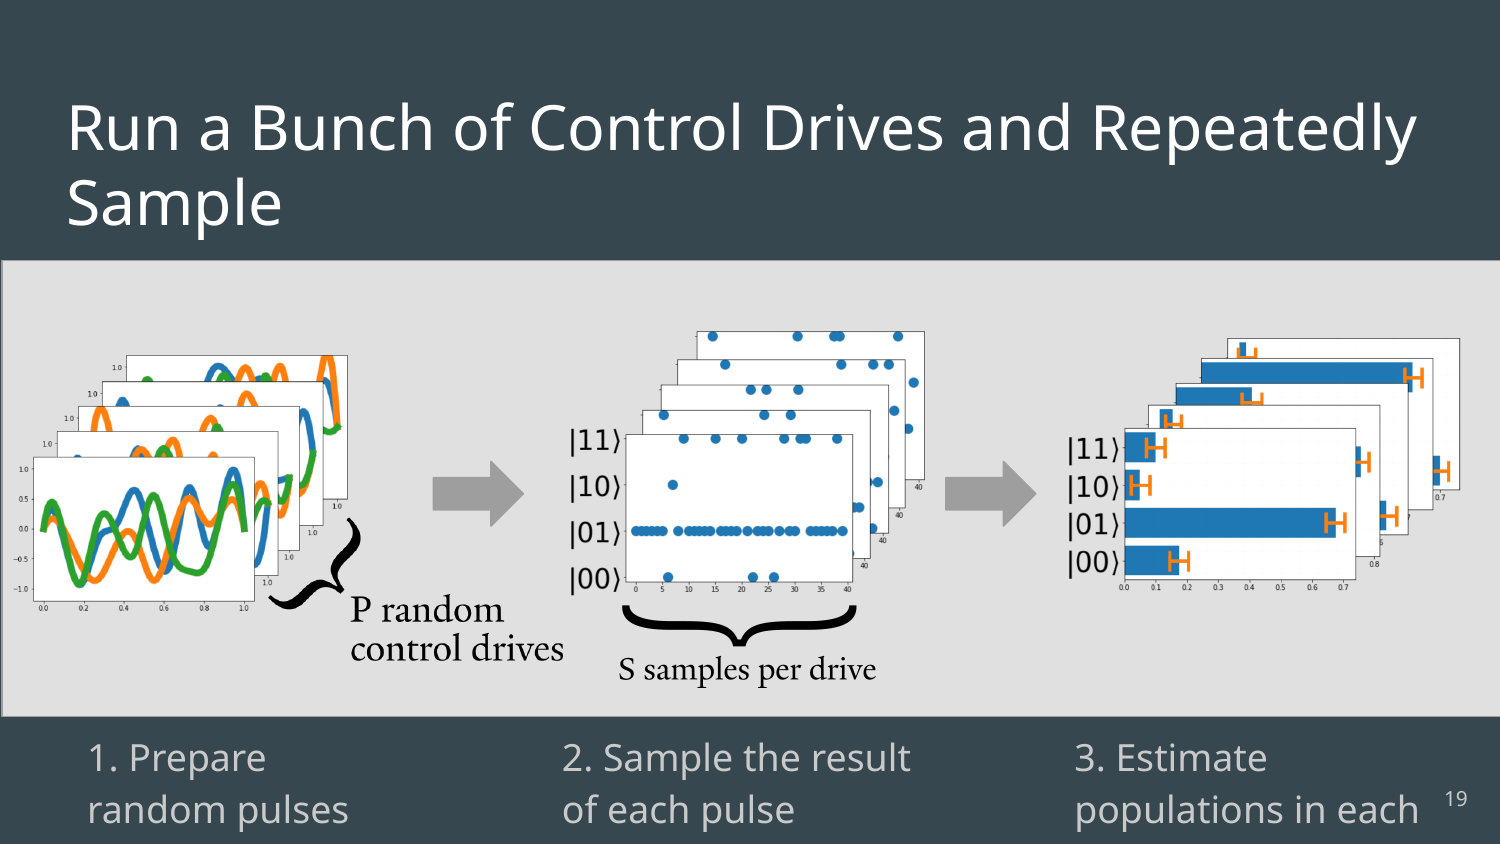

# Run a Bunch of Control Drives and Repeatedly Sample
1. Prepare
random pulses
2. Sample the result of each pulse repeatedly.
3. Estimate populations in each basis state